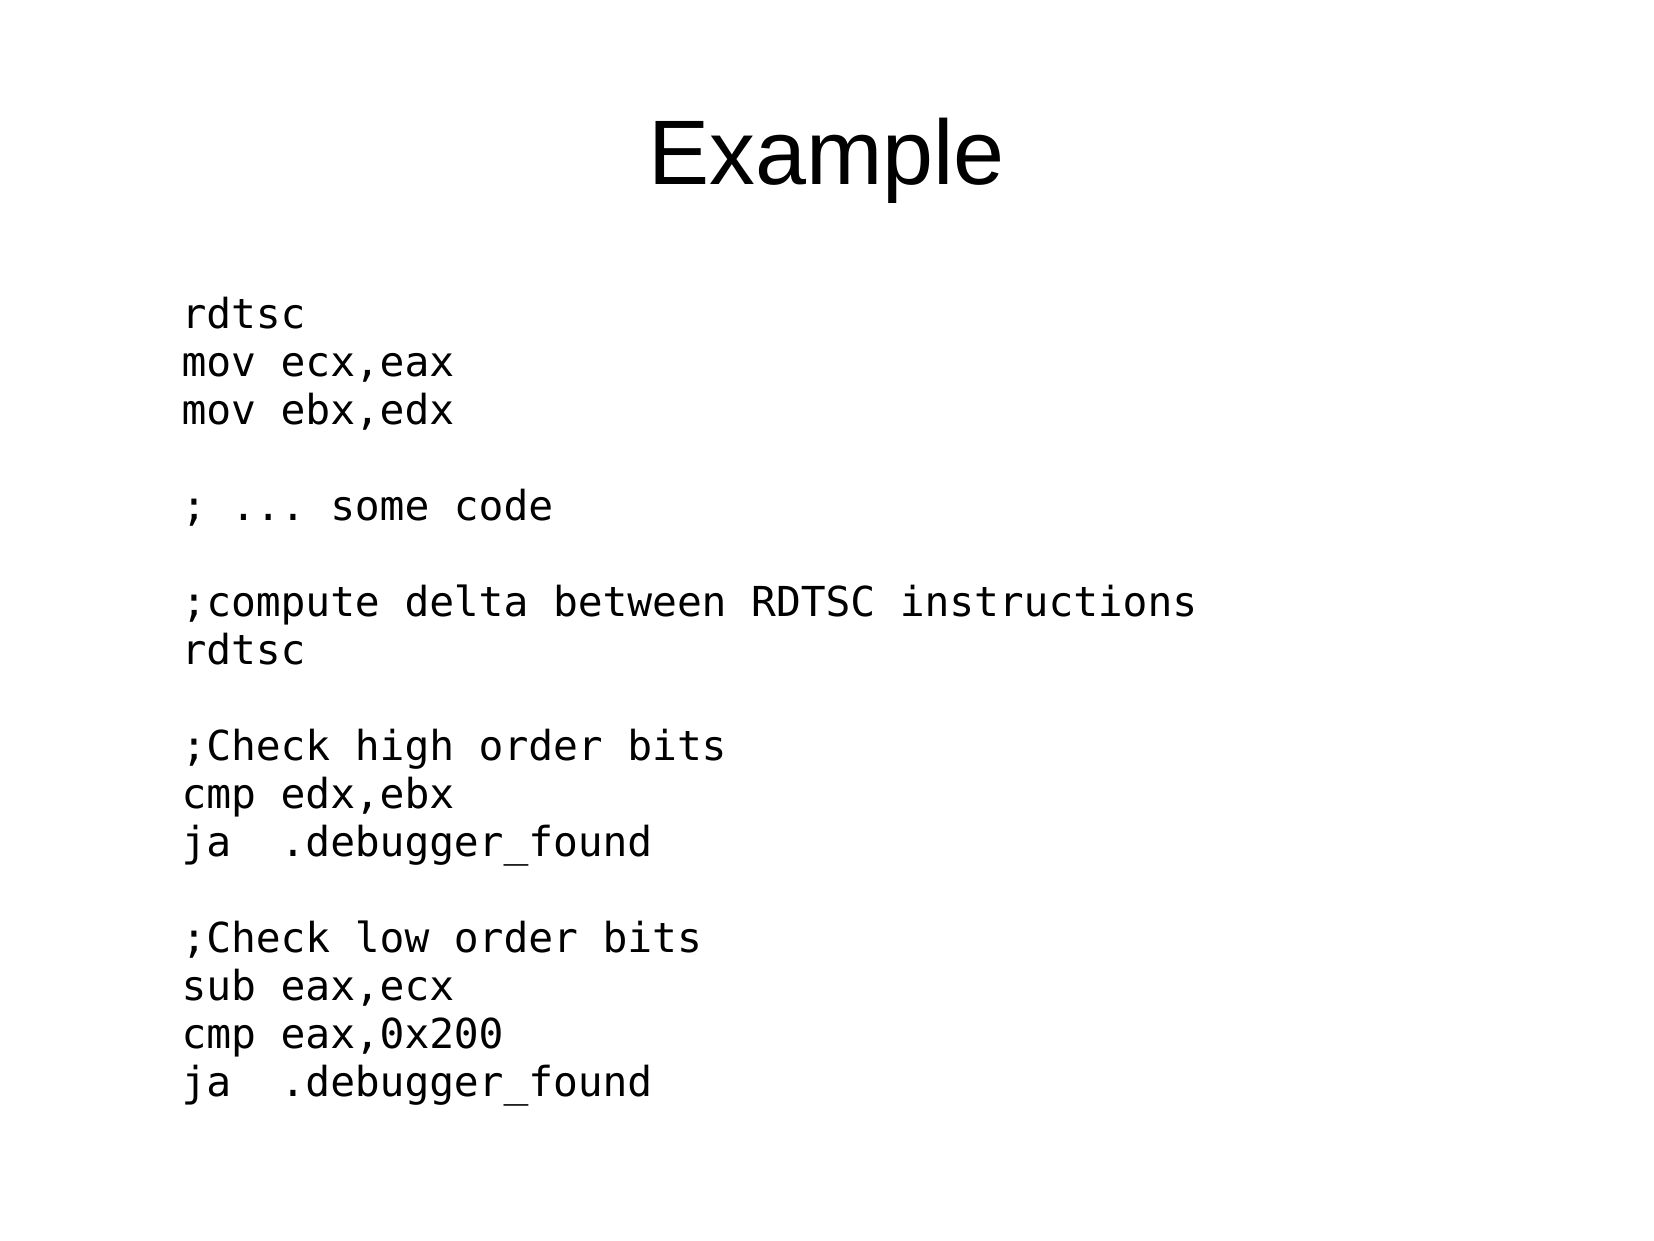

# Example
 rdtsc
 mov ecx,eax
 mov ebx,edx
 ; ... some code
 ;compute delta between RDTSC instructions
 rdtsc
 ;Check high order bits
 cmp edx,ebx
 ja .debugger_found
 ;Check low order bits
 sub eax,ecx
 cmp eax,0x200
 ja .debugger_found